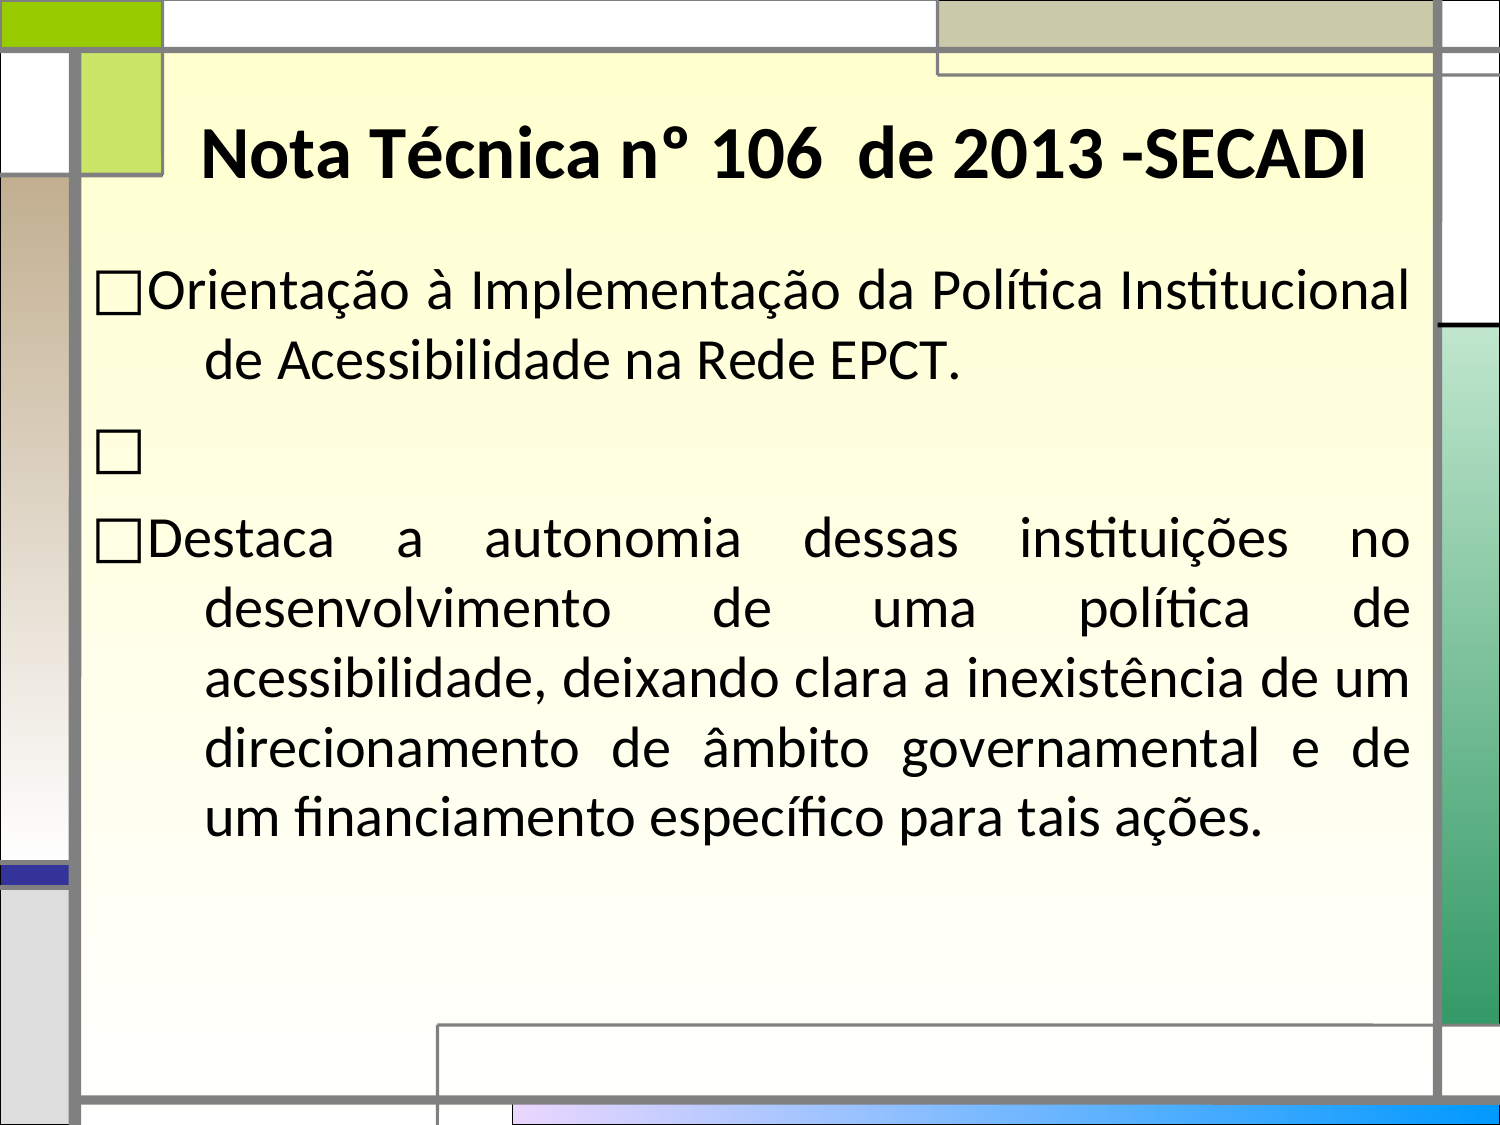

# Nota Técnica nº 106 de 2013 -SECADI
Orientação à Implementação da Política Institucional de Acessibilidade na Rede EPCT.
Destaca a autonomia dessas instituições no desenvolvimento de uma política de acessibilidade, deixando clara a inexistência de um direcionamento de âmbito governamental e de um financiamento específico para tais ações.